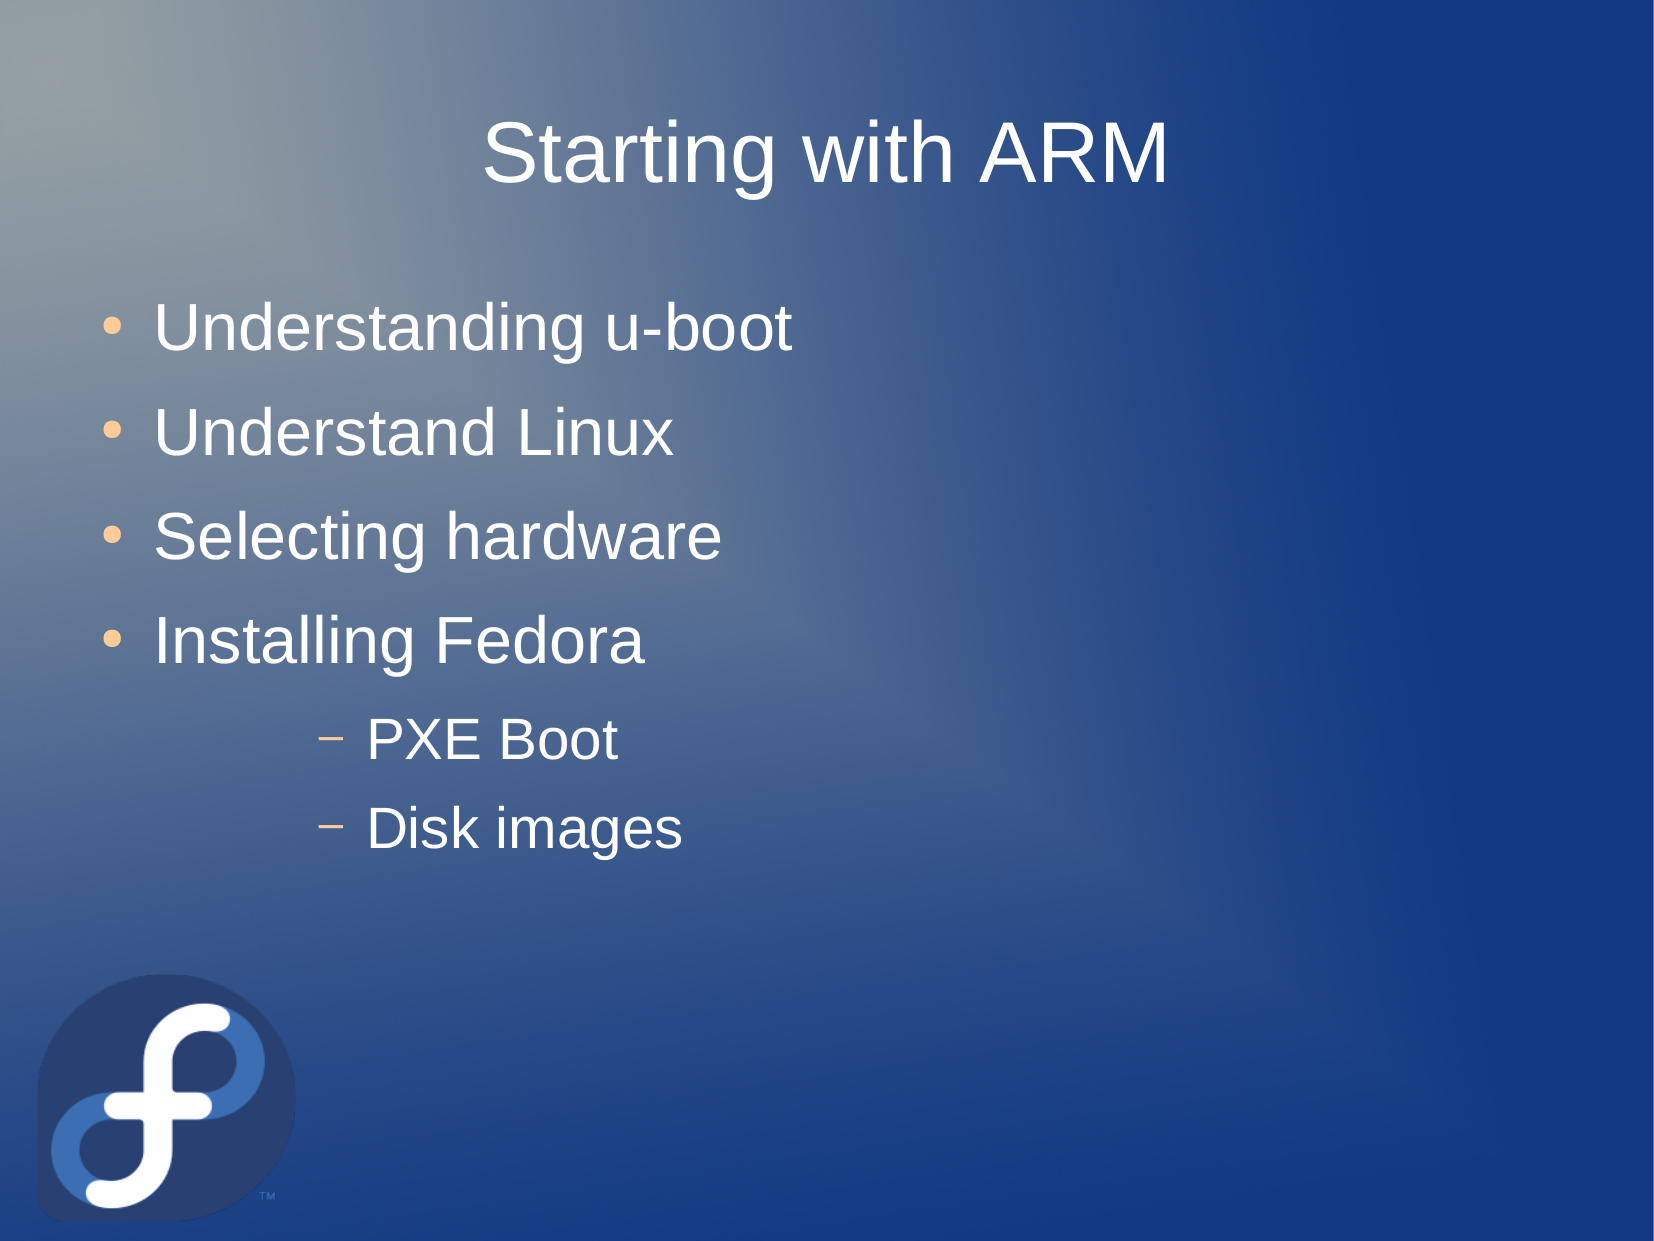

# Starting with ARM
Understanding u-boot
Understand Linux
Selecting hardware
Installing Fedora
PXE Boot
Disk images